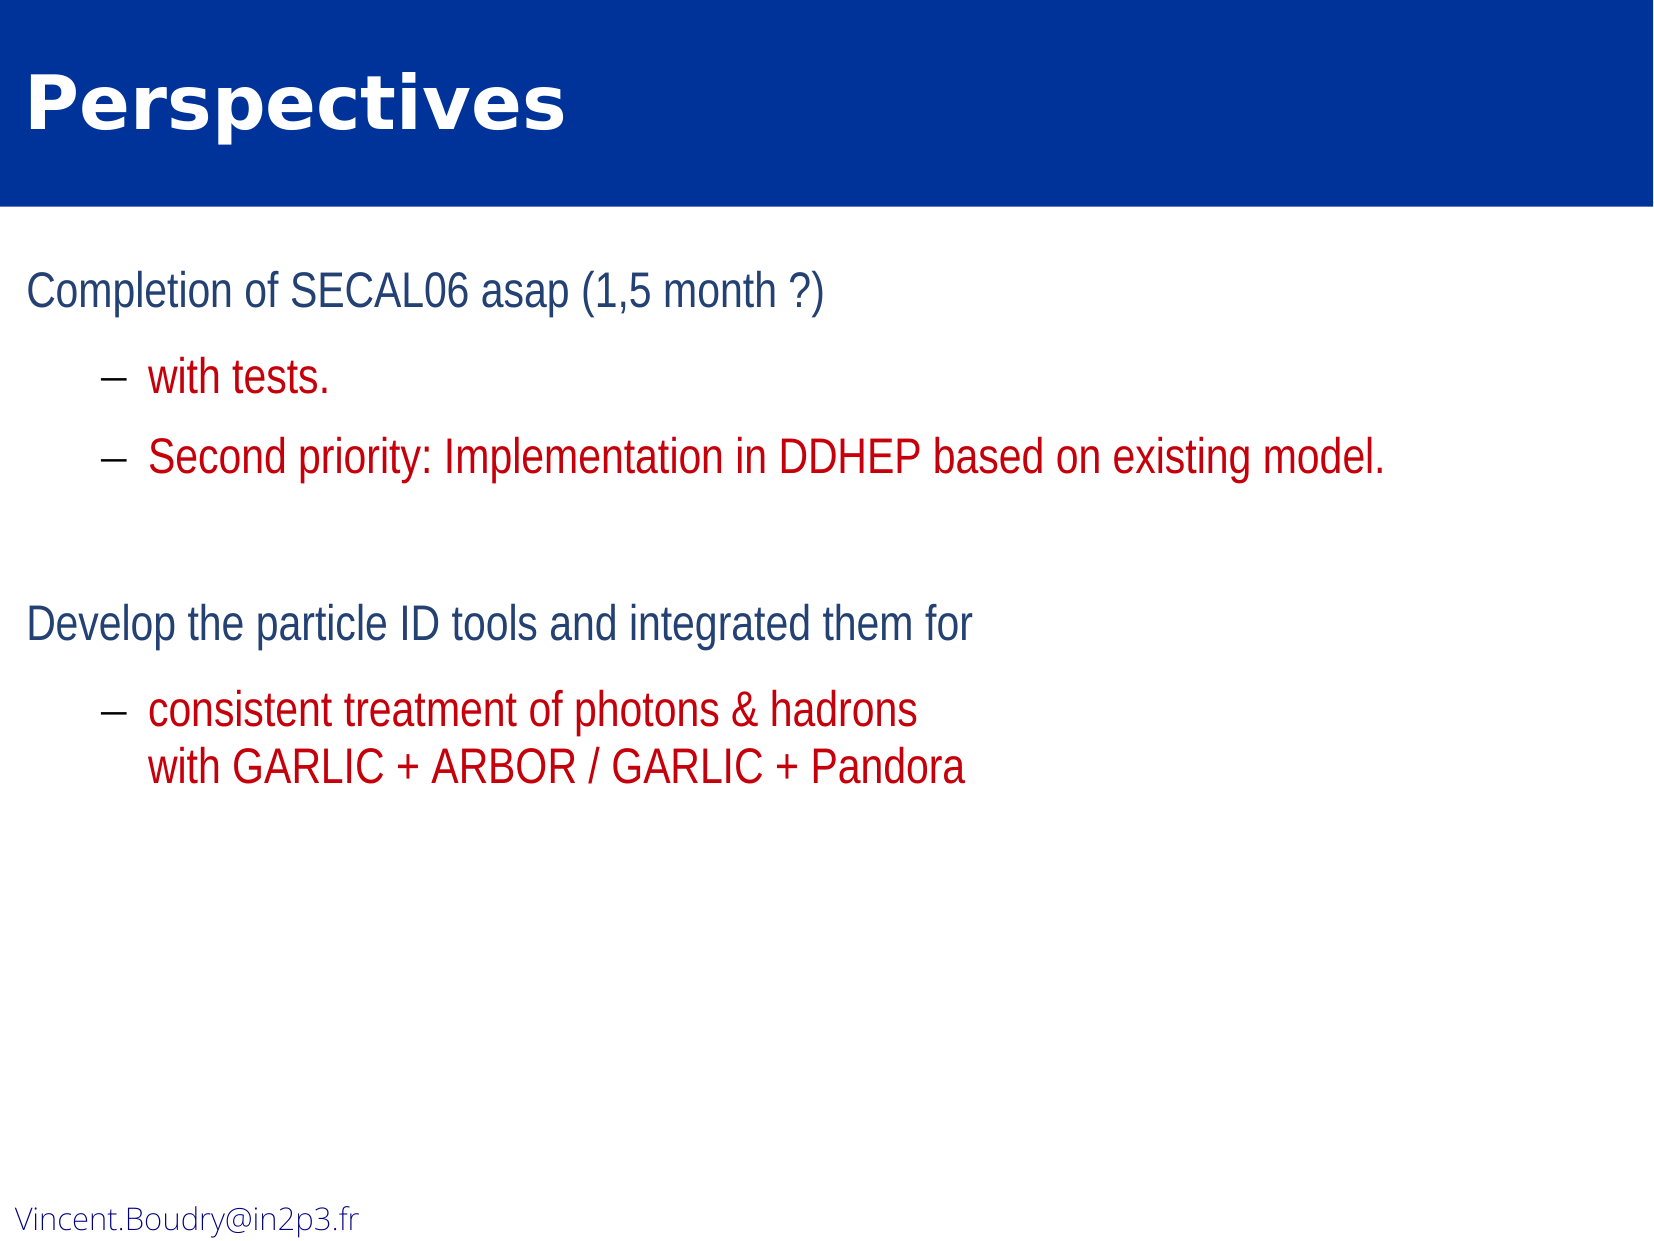

# Perspectives
Completion of SECAL06 asap (1,5 month ?)
with tests.
Second priority: Implementation in DDHEP based on existing model.
Develop the particle ID tools and integrated them for
consistent treatment of photons & hadrons
with GARLIC + ARBOR / GARLIC + Pandora